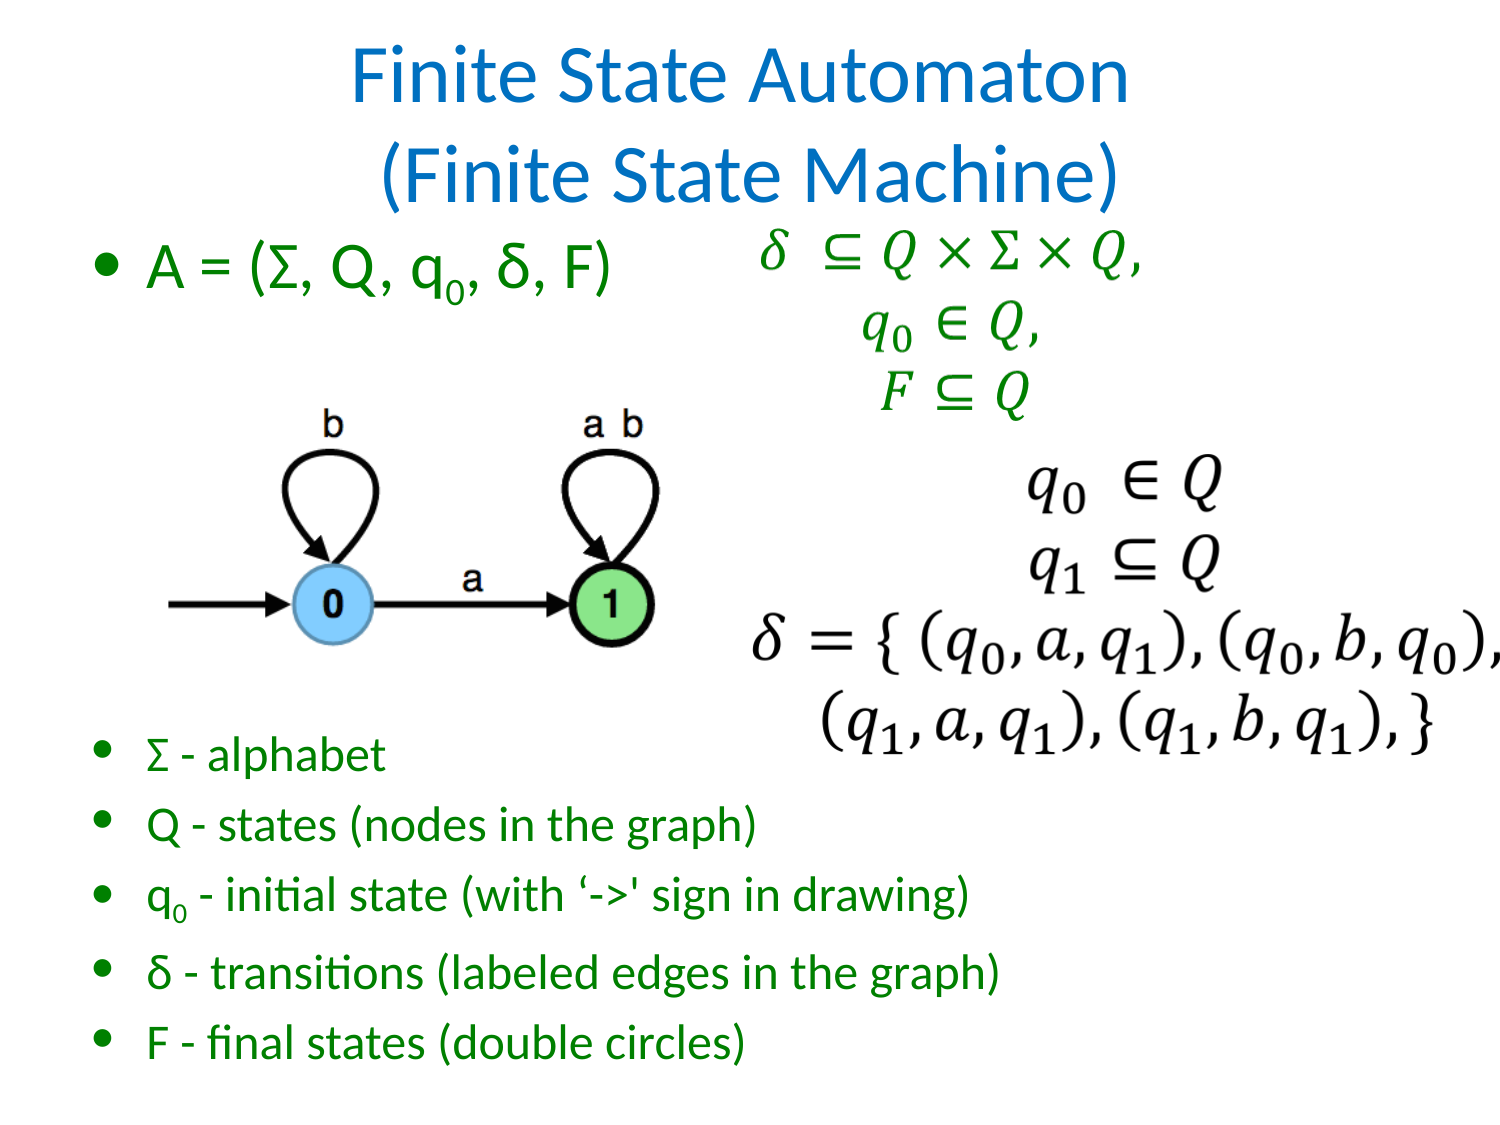

# Finite State Automaton (Finite State Machine)
A = (Σ, Q, q0, δ, F)
Σ - alphabet
Q - states (nodes in the graph)
q0 - initial state (with ‘->' sign in drawing)
δ - transitions (labeled edges in the graph)
F - final states (double circles)